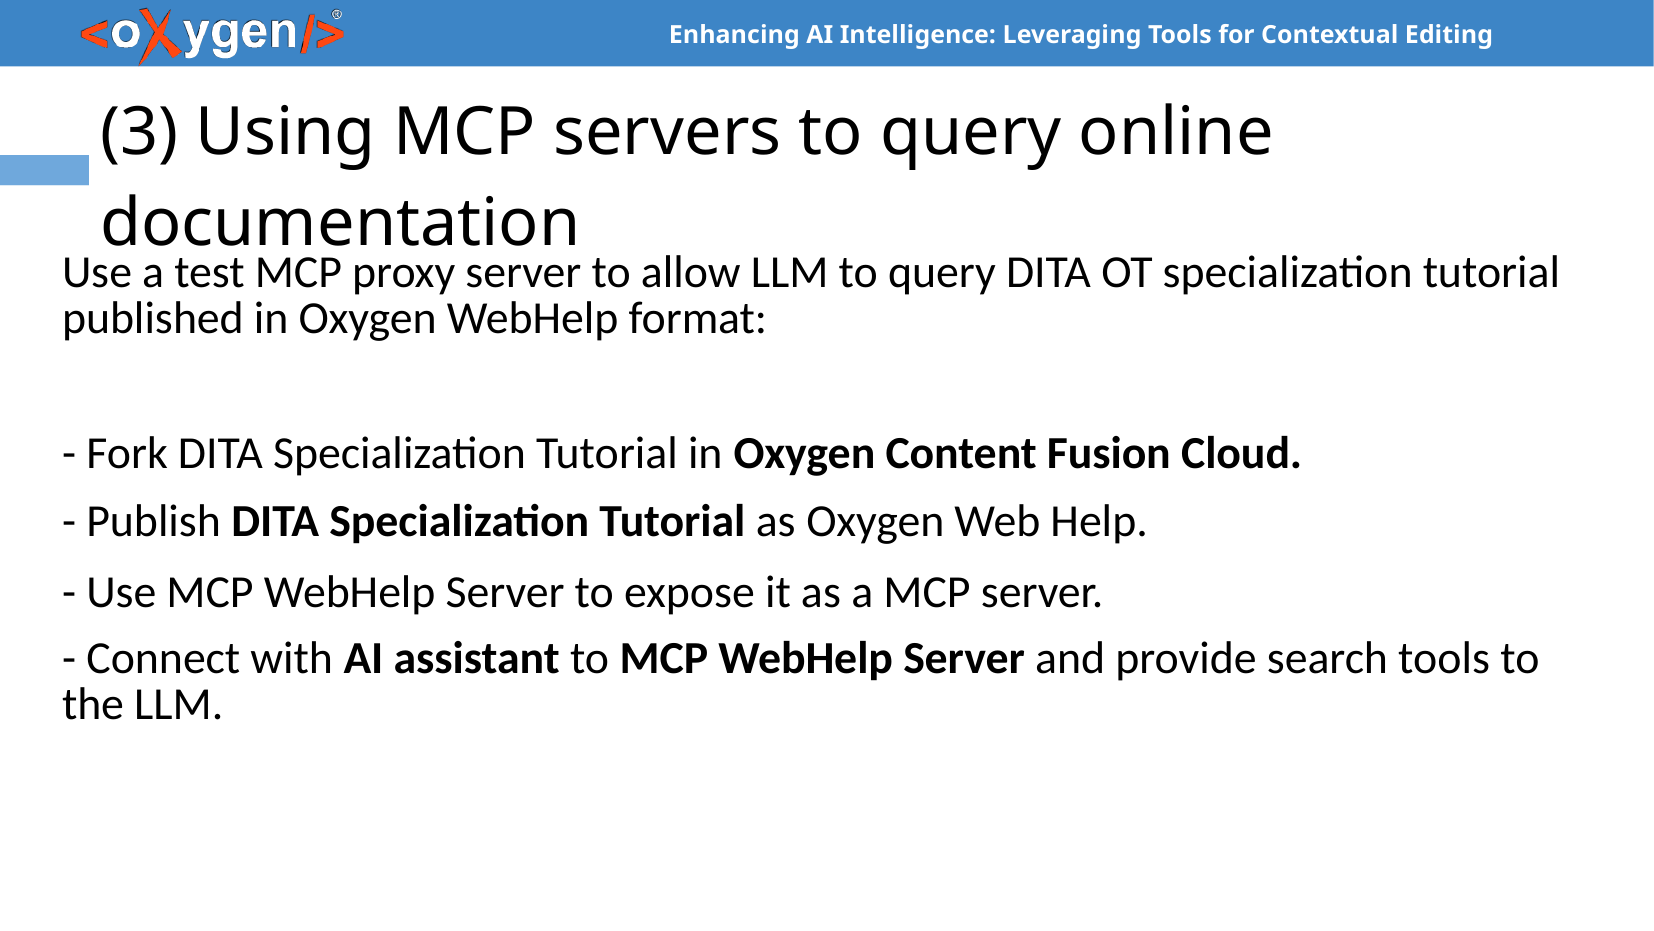

# (3) Using MCP servers to query online documentation
Use a test MCP proxy server to allow LLM to query DITA OT specialization tutorial published in Oxygen WebHelp format:
- Fork DITA Specialization Tutorial in Oxygen Content Fusion Cloud.
- Publish DITA Specialization Tutorial as Oxygen Web Help.
- Use MCP WebHelp Server to expose it as a MCP server.
- Connect with AI assistant to MCP WebHelp Server and provide search tools to the LLM.